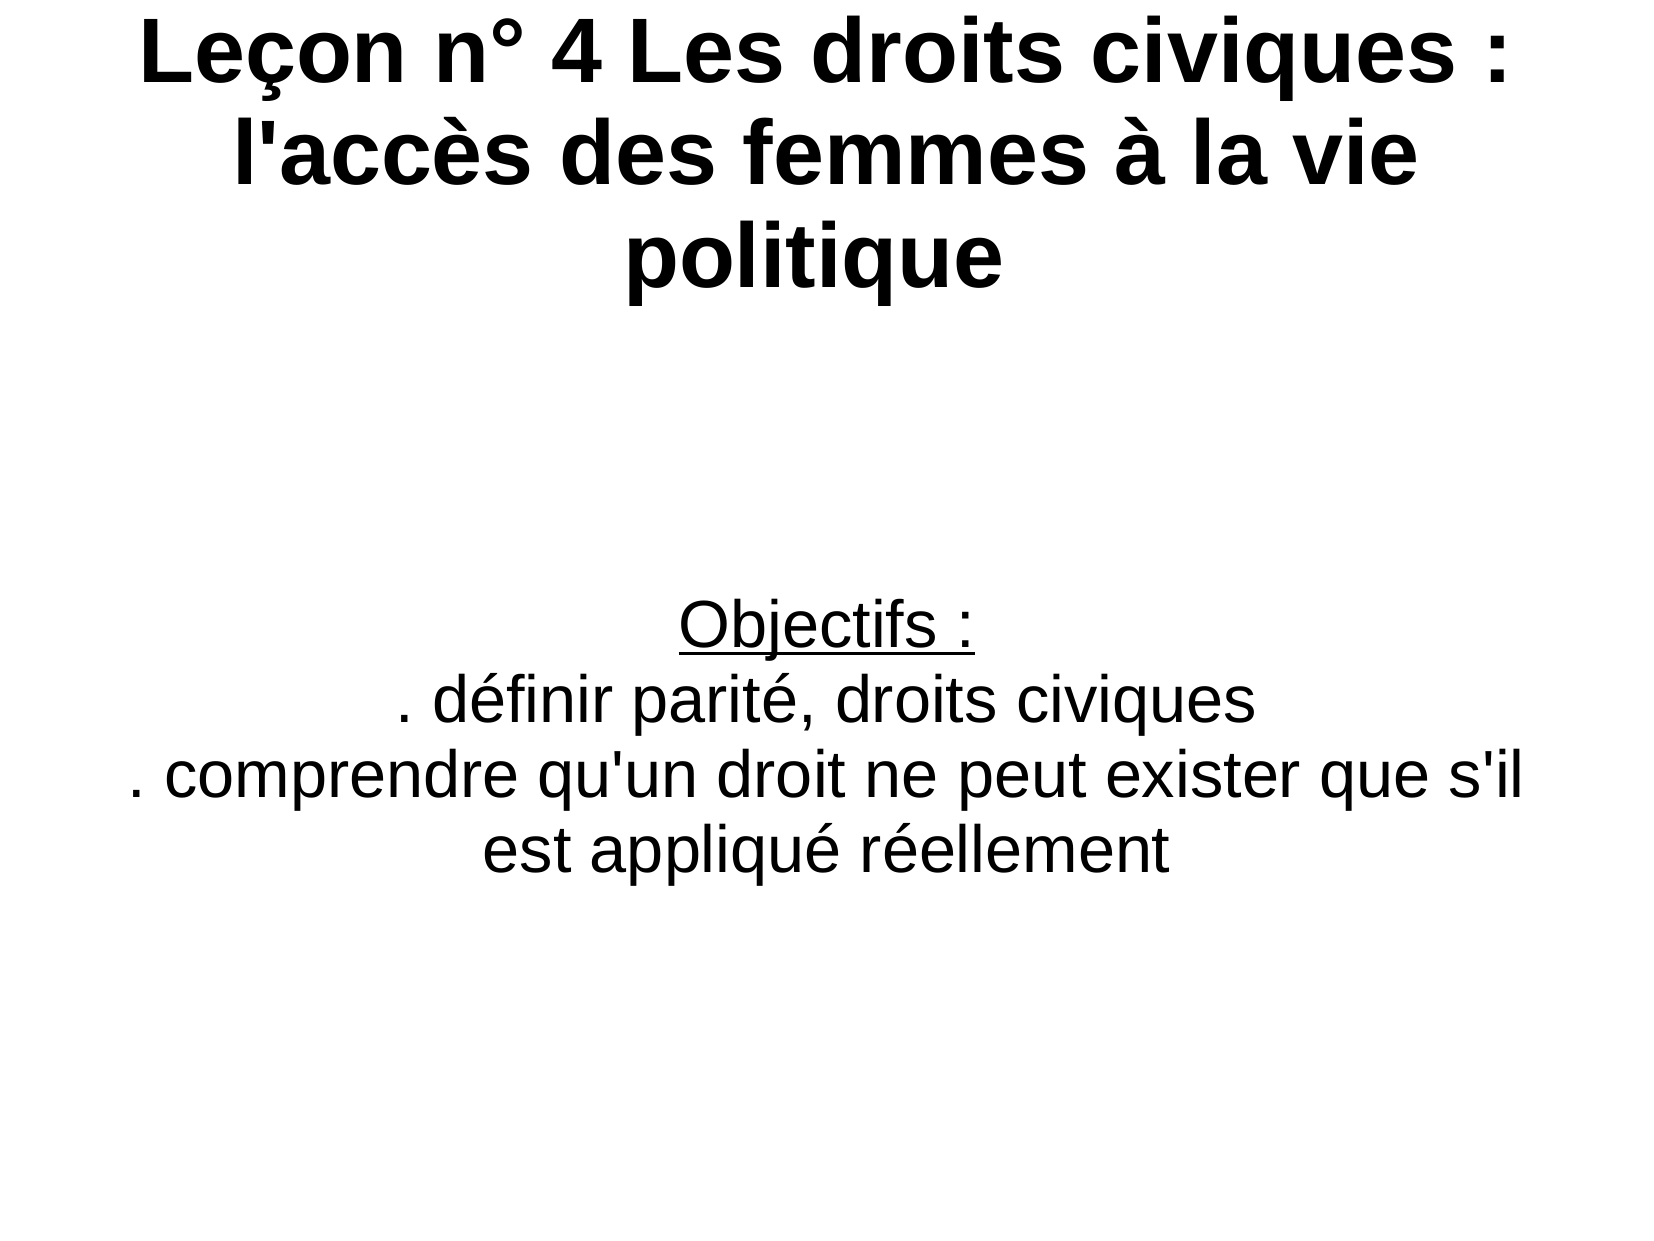

# Leçon n° 4 Les droits civiques : l'accès des femmes à la vie politique
Objectifs :
. définir parité, droits civiques
. comprendre qu'un droit ne peut exister que s'il est appliqué réellement